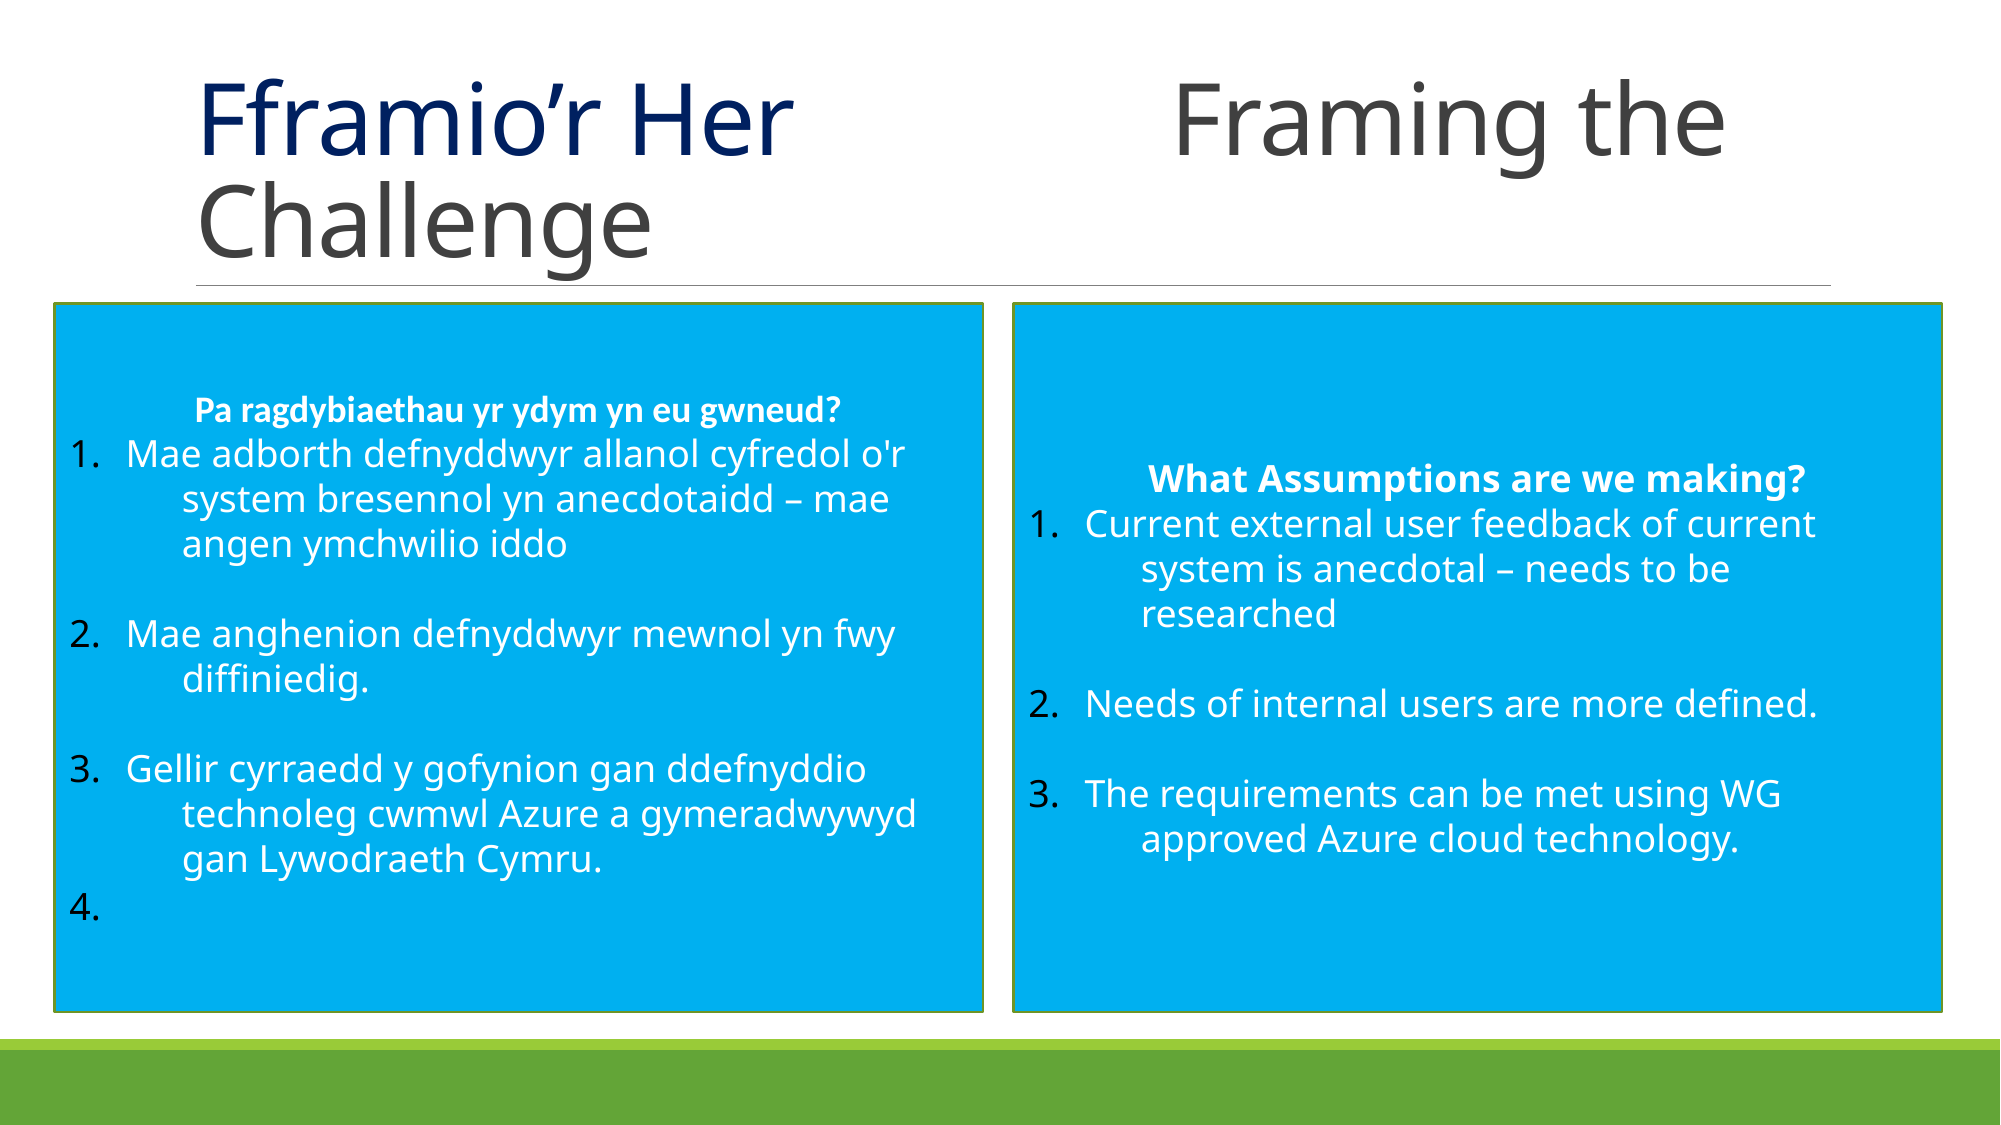

# Fframio’r Her Framing the Challenge
Pa ragdybiaethau yr ydym yn eu gwneud?
Mae adborth defnyddwyr allanol cyfredol o'r system bresennol yn anecdotaidd – mae angen ymchwilio iddo
Mae anghenion defnyddwyr mewnol yn fwy diffiniedig.
Gellir cyrraedd y gofynion gan ddefnyddio technoleg cwmwl Azure a gymeradwywyd gan Lywodraeth Cymru.
What Assumptions are we making?
Current external user feedback of current system is anecdotal – needs to be researched
Needs of internal users are more defined.
The requirements can be met using WG approved Azure cloud technology.